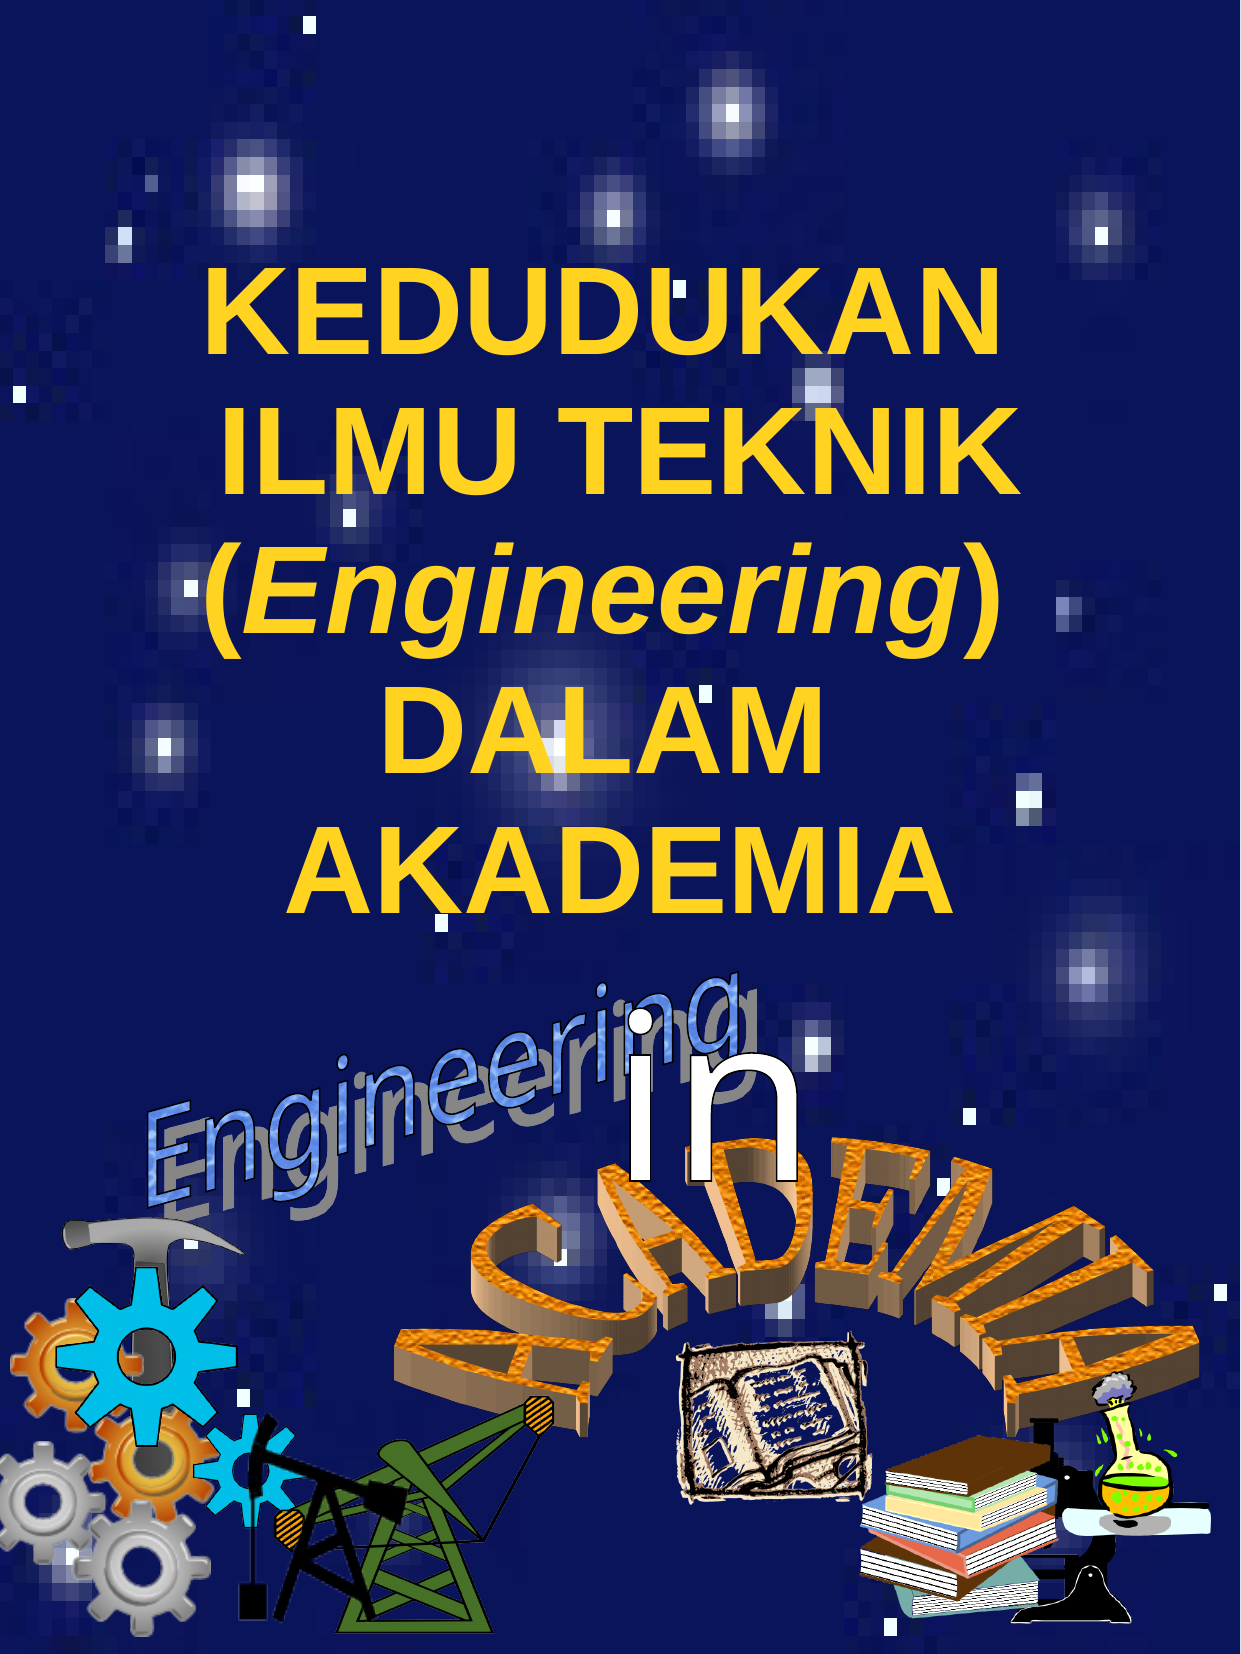

# KEDUDUKAN
ILMU TEKNIK (Engineering)
DALAM
AKADEMIA
Engineering
in
ACADEMIA